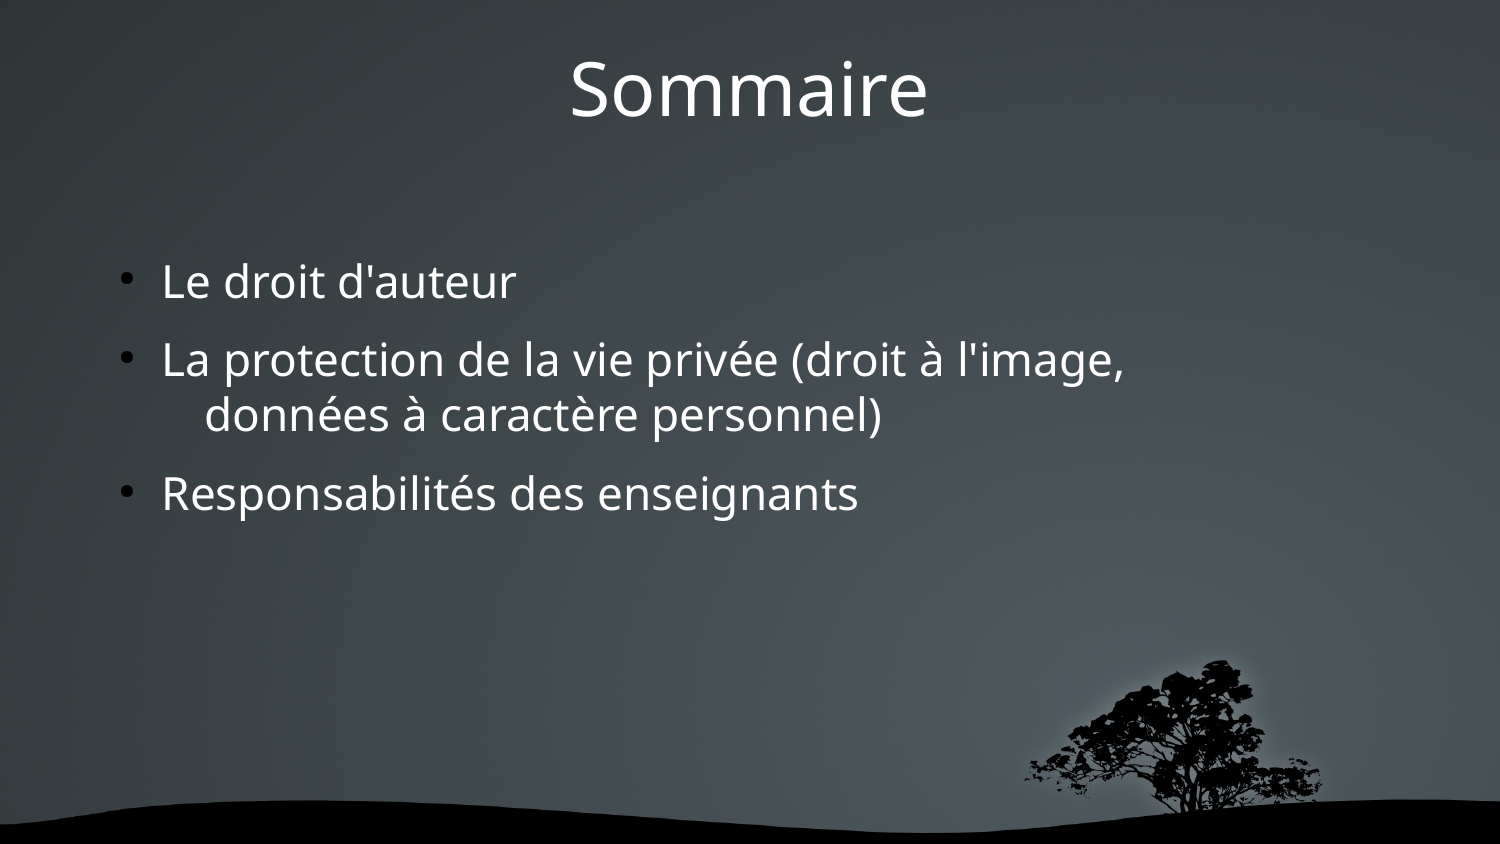

Sommaire
Le droit d'auteur
La protection de la vie privée (droit à l'image, données à caractère personnel)
Responsabilités des enseignants